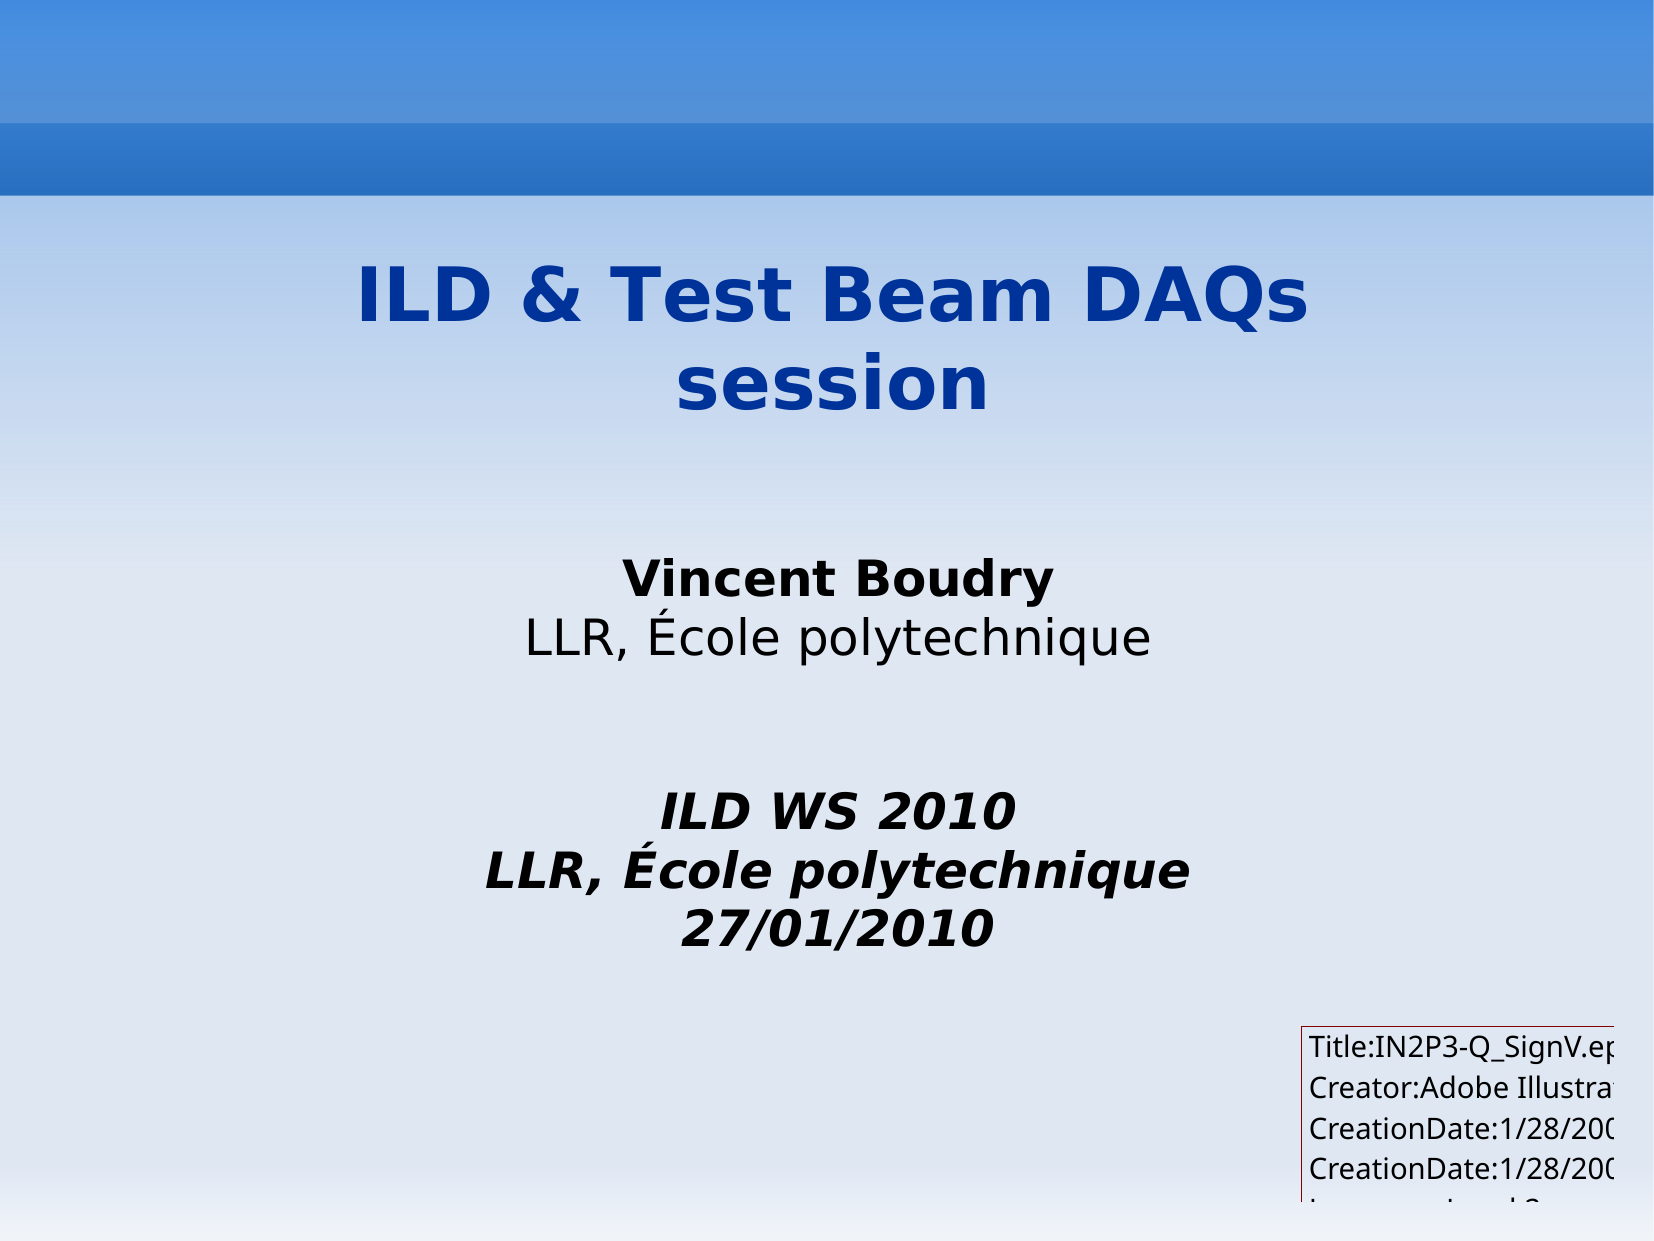

ILD & Test Beam DAQs
session
# Vincent Boudry
LLR, École polytechnique
ILD WS 2010
LLR, École polytechnique
27/01/2010